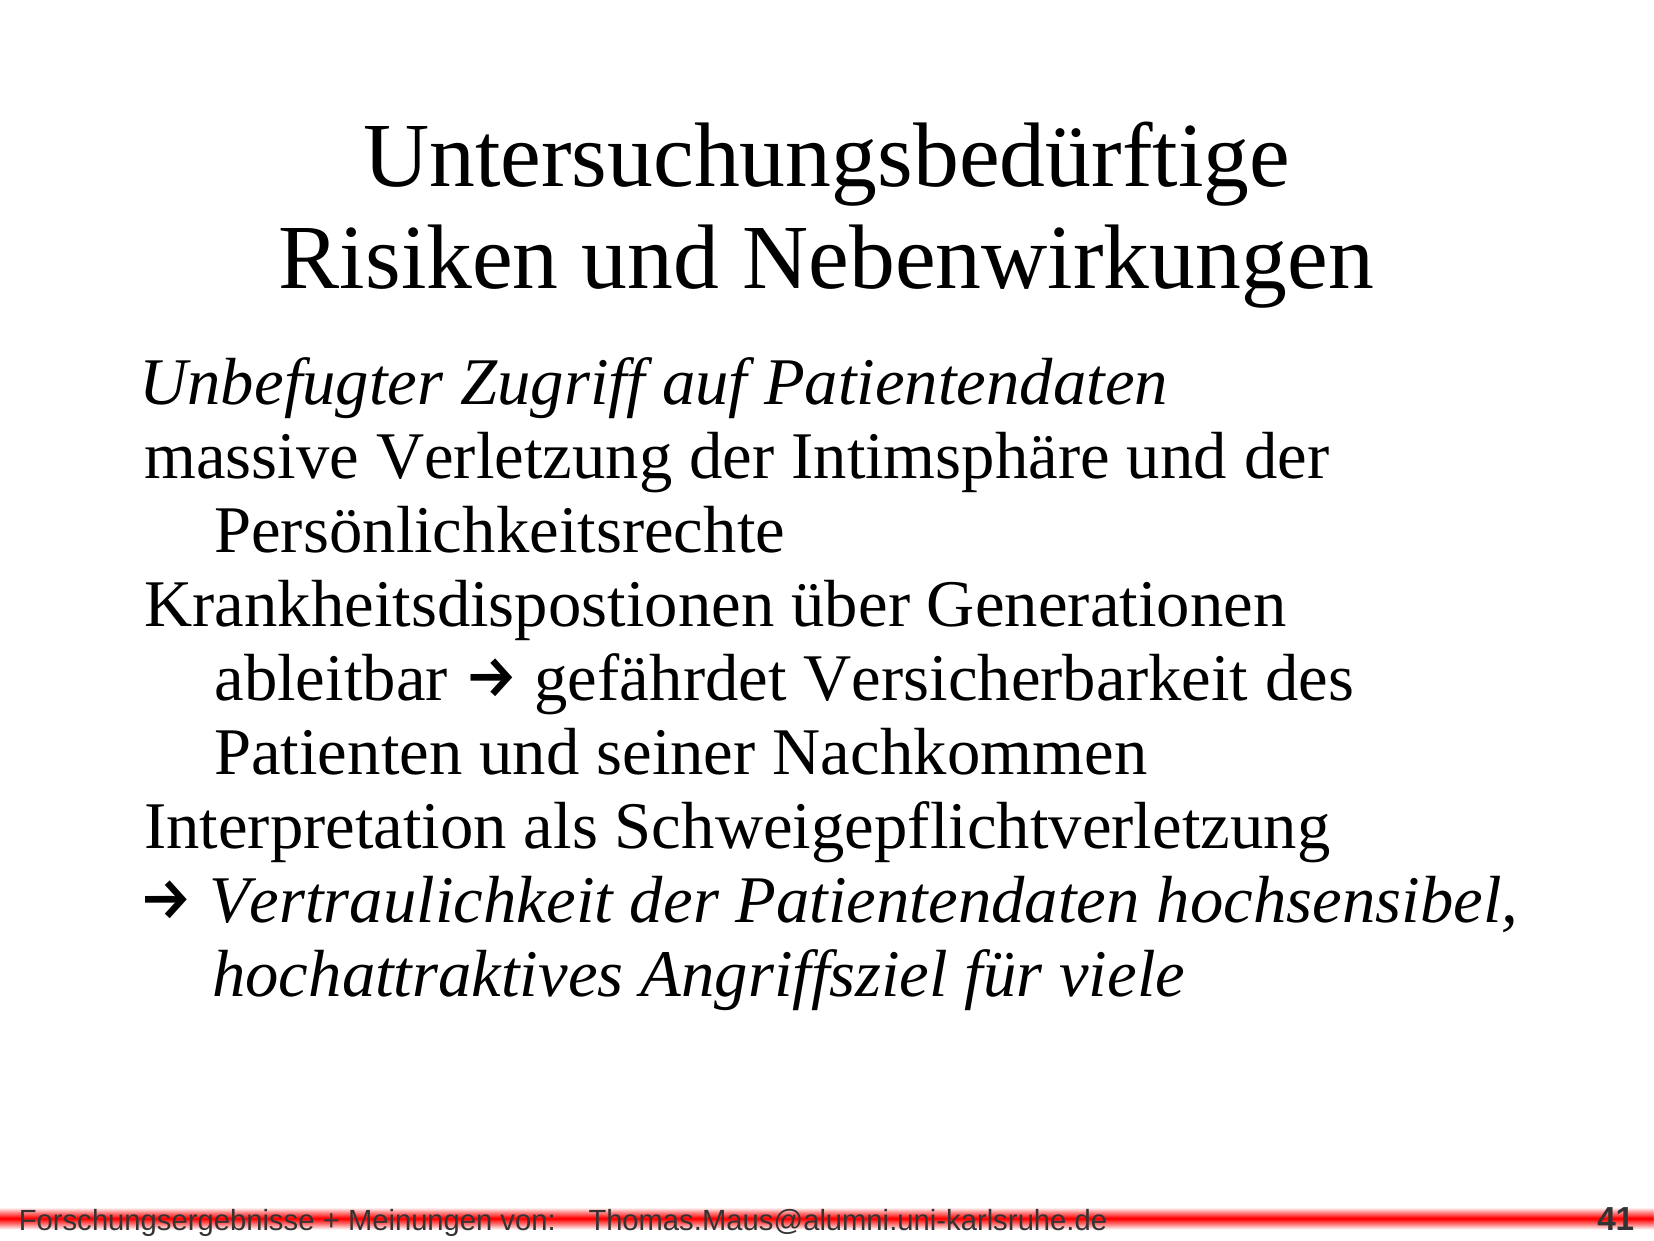

# Untersuchungsbedürftige Risiken und Nebenwirkungen
Unbefugter Zugriff auf Patientendaten
massive Verletzung der Intimsphäre und der Persönlichkeitsrechte
Krankheitsdispostionen über Generationen ableitbar → gefährdet Versicherbarkeit des Patienten und seiner Nachkommen
Interpretation als Schweigepflichtverletzung
→ Vertraulichkeit der Patientendaten hochsensibel, hochattraktives Angriffsziel für viele